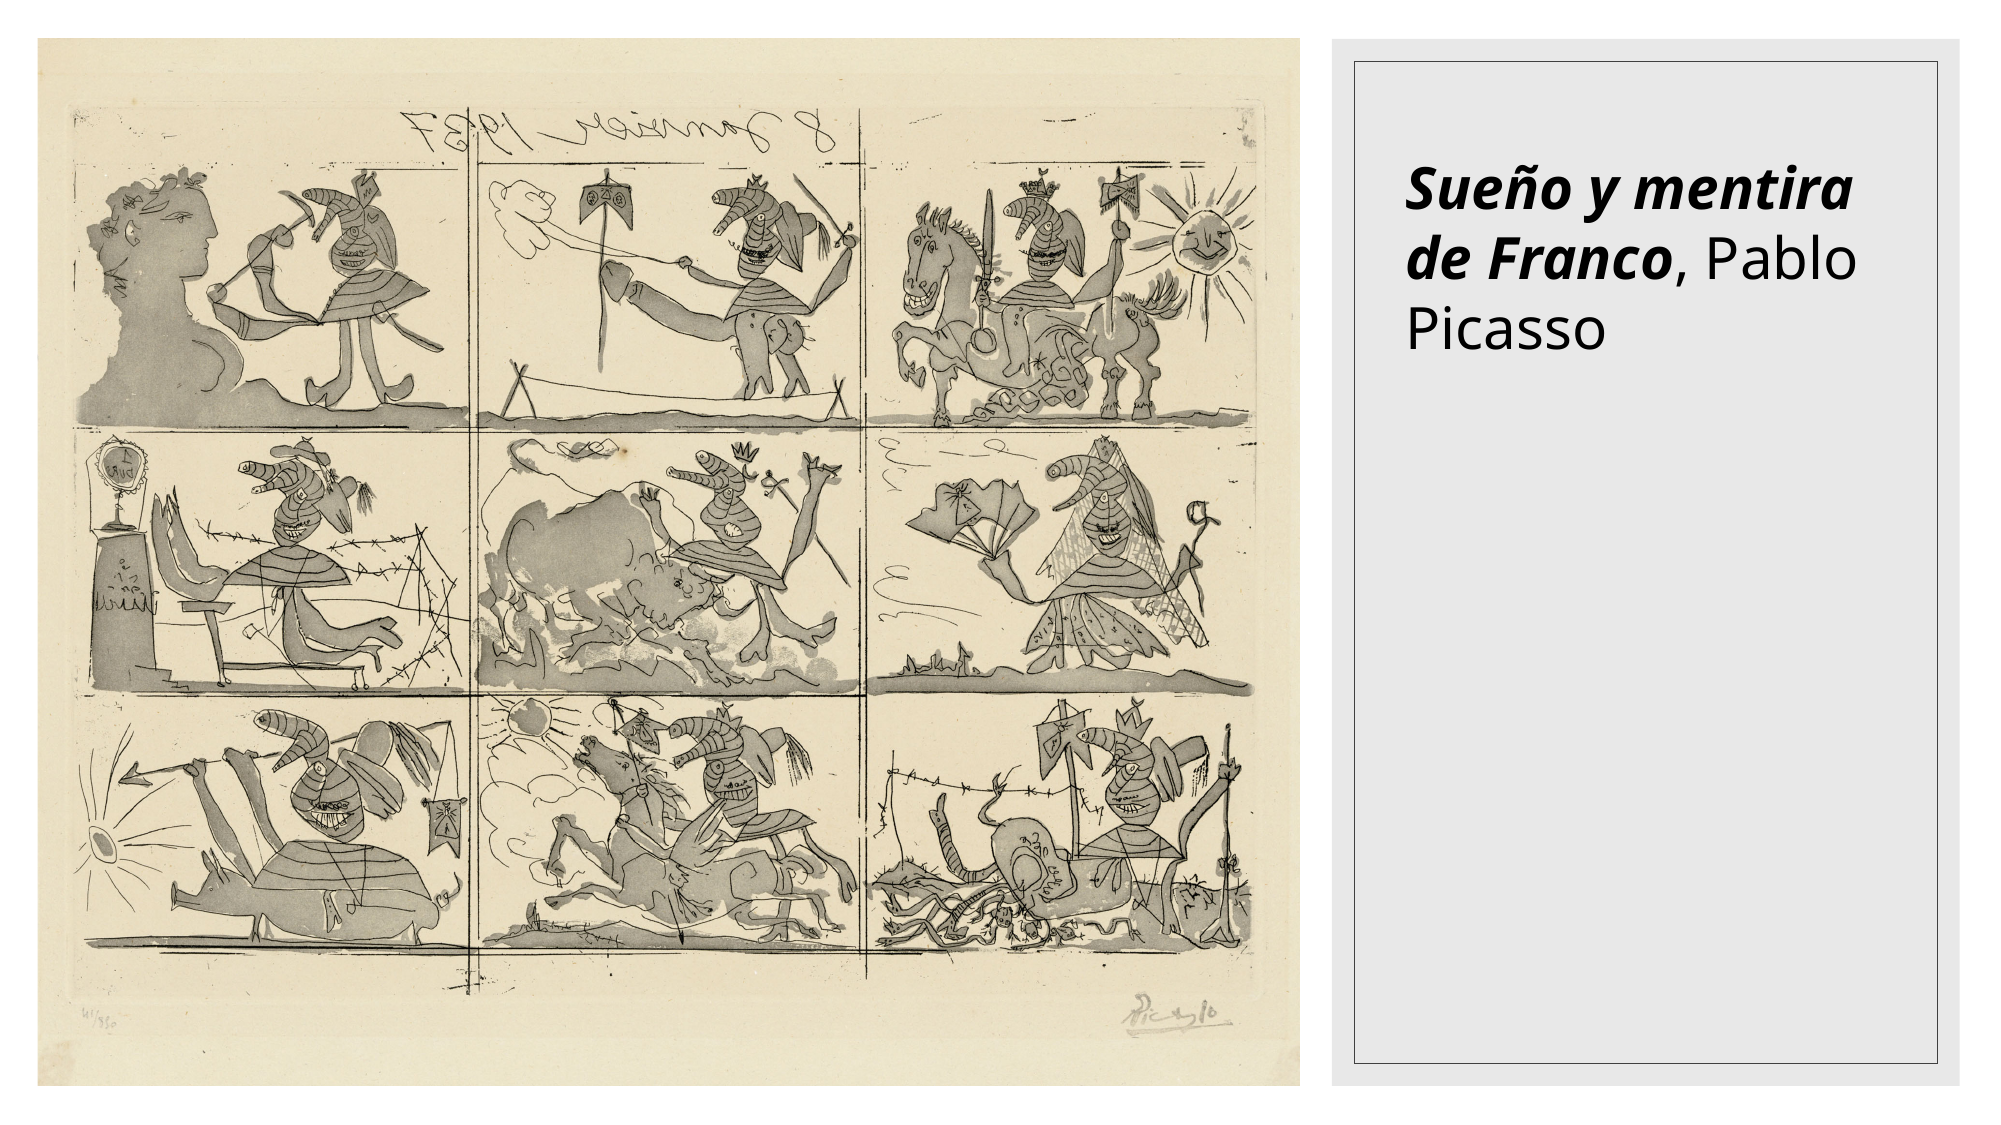

# Sueño y mentira de Franco, Pablo Picasso